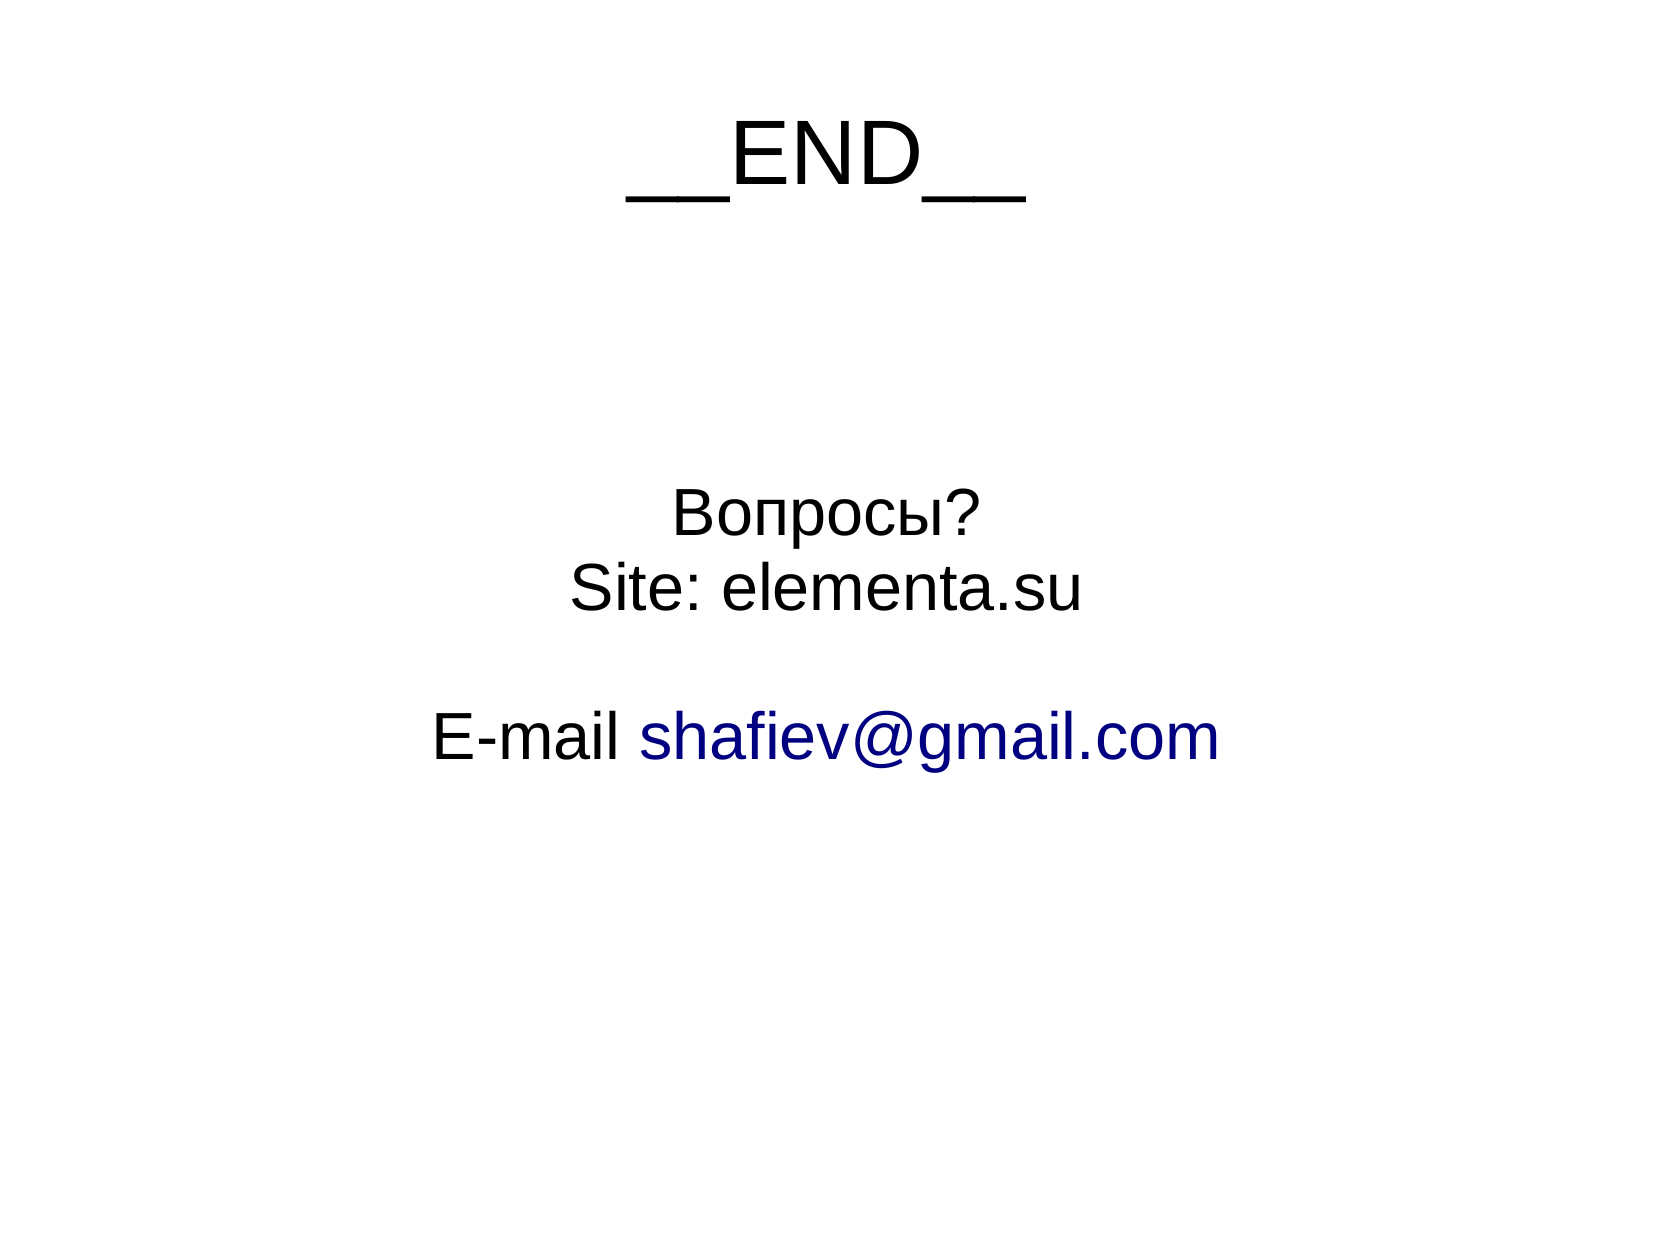

# __END__
Вопросы?
Site: elementa.su
E-mail shafiev@gmail.com